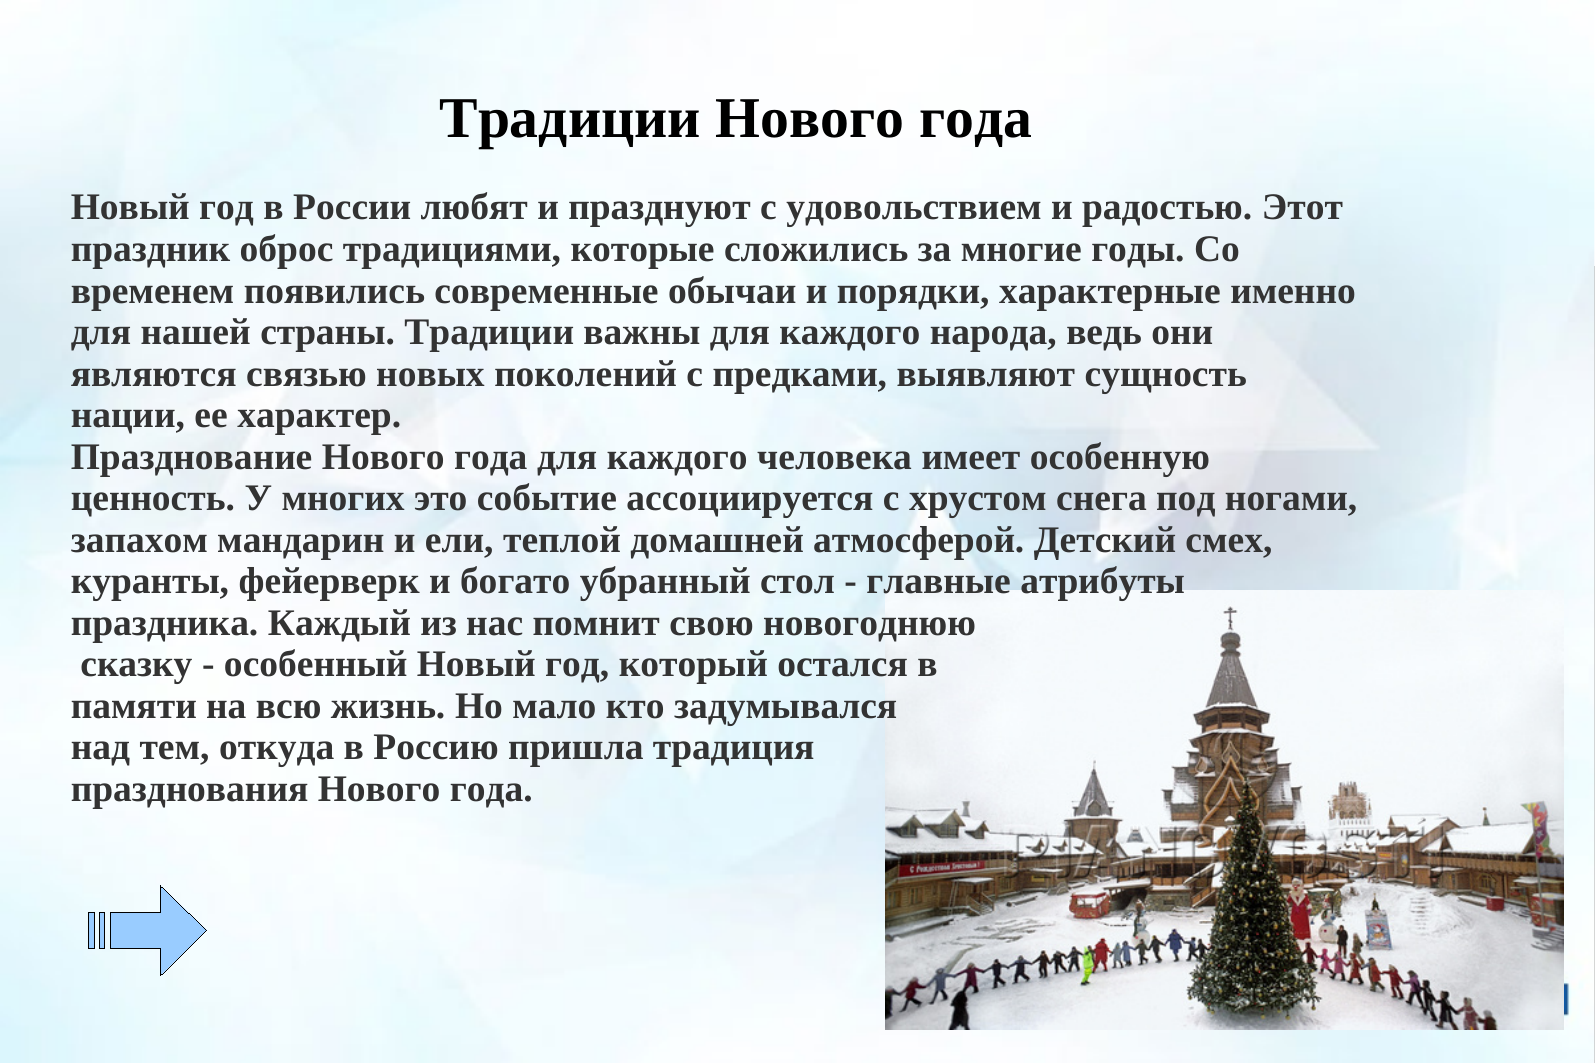

# Традиции Нового года
Новый год в России любят и празднуют с удовольствием и радостью. Этот праздник оброс традициями, которые сложились за многие годы. Со временем появились современные обычаи и порядки, характерные именно для нашей страны. Традиции важны для каждого народа, ведь они являются связью новых поколений с предками, выявляют сущность нации, ее характер.
Празднование Нового года для каждого человека имеет особенную ценность. У многих это событие ассоциируется с хрустом снега под ногами, запахом мандарин и ели, теплой домашней атмосферой. Детский смех, куранты, фейерверк и богато убранный стол - главные атрибуты праздника. Каждый из нас помнит свою новогоднюю
 сказку - особенный Новый год, который остался в
памяти на всю жизнь. Но мало кто задумывался
над тем, откуда в Россию пришла традиция
празднования Нового года.